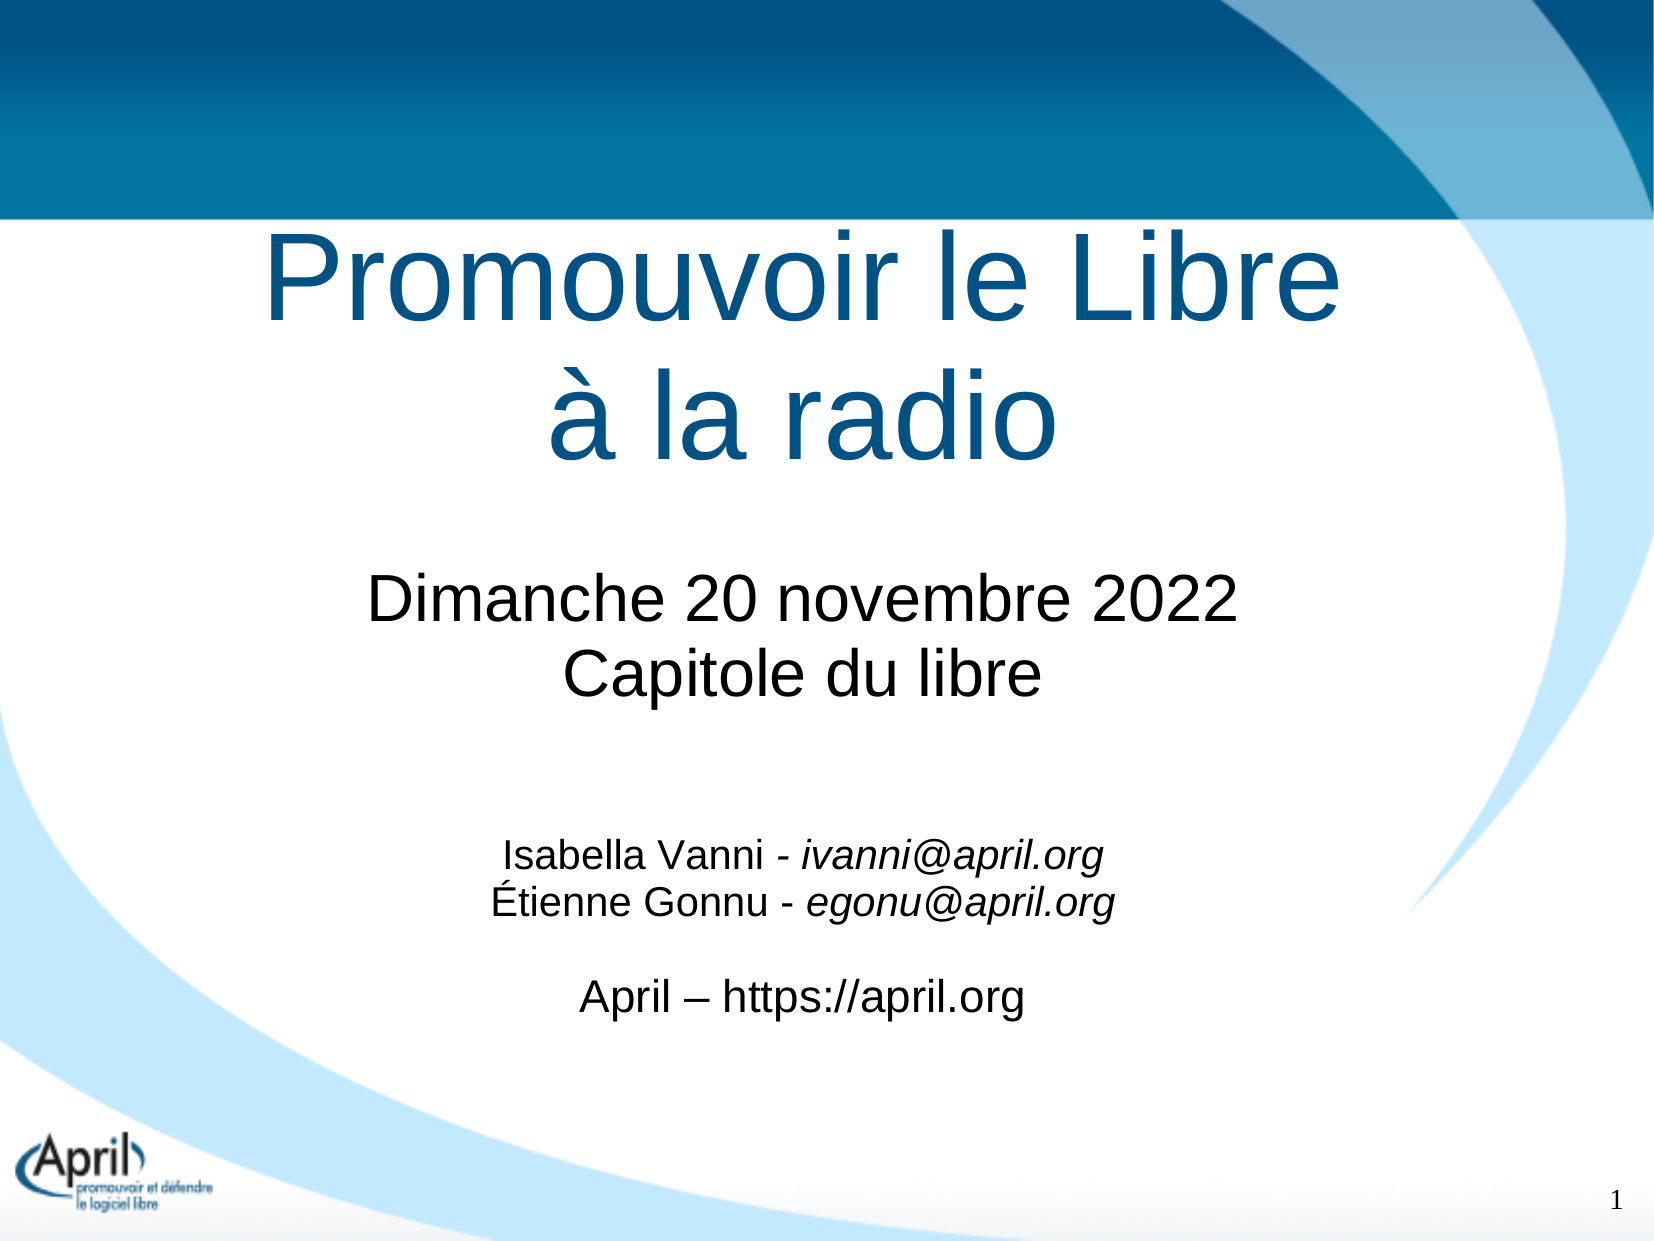

# Promouvoir le Libre
à la radio
Dimanche 20 novembre 2022
Capitole du libre
Isabella Vanni - ivanni@april.org
Étienne Gonnu - egonu@april.org
April – https://april.org
1